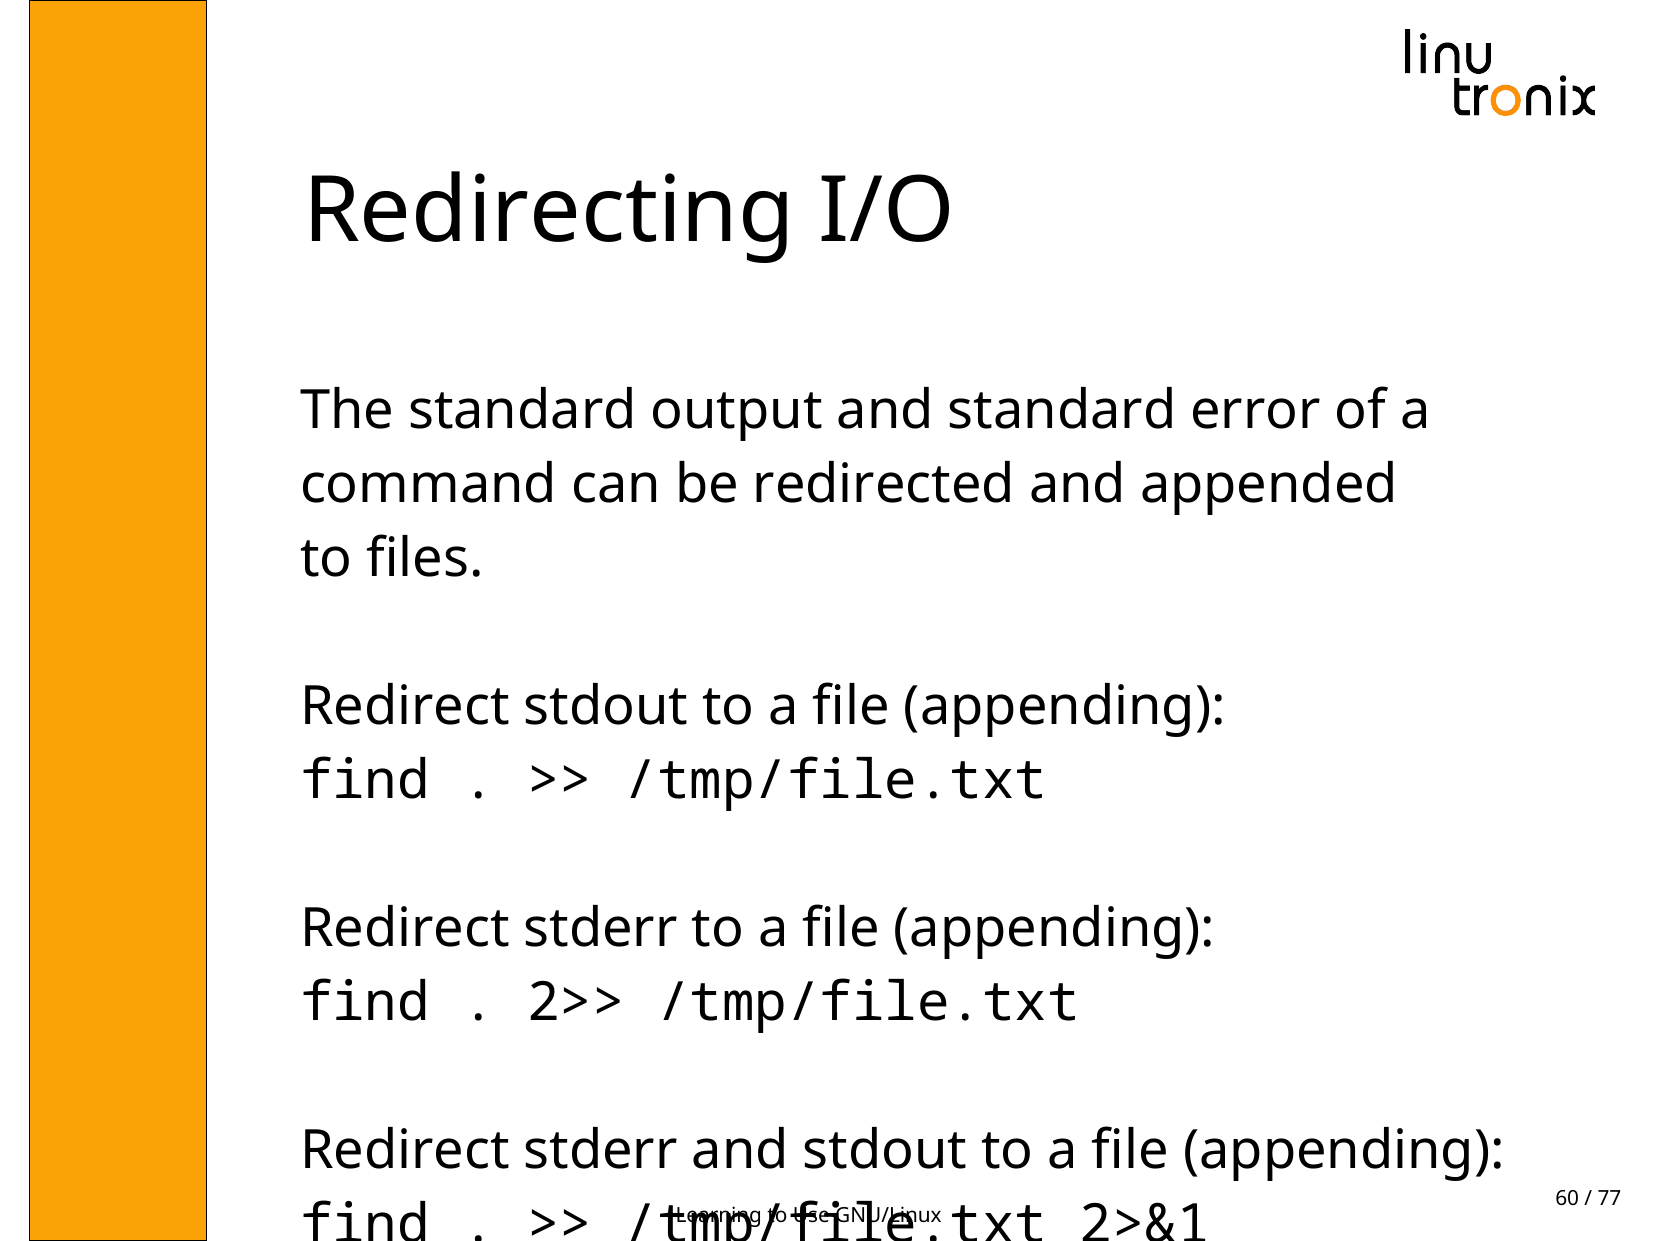

Redirecting I/O
The standard output and standard error of a
command can be redirected and appended
to files.
Redirect stdout to a file (appending):
find . >> /tmp/file.txt
Redirect stderr to a file (appending):
find . 2>> /tmp/file.txt
Redirect stderr and stdout to a file (appending):
find . >> /tmp/file.txt 2>&1
60
Firmenvorstellung Linutronix V3.3